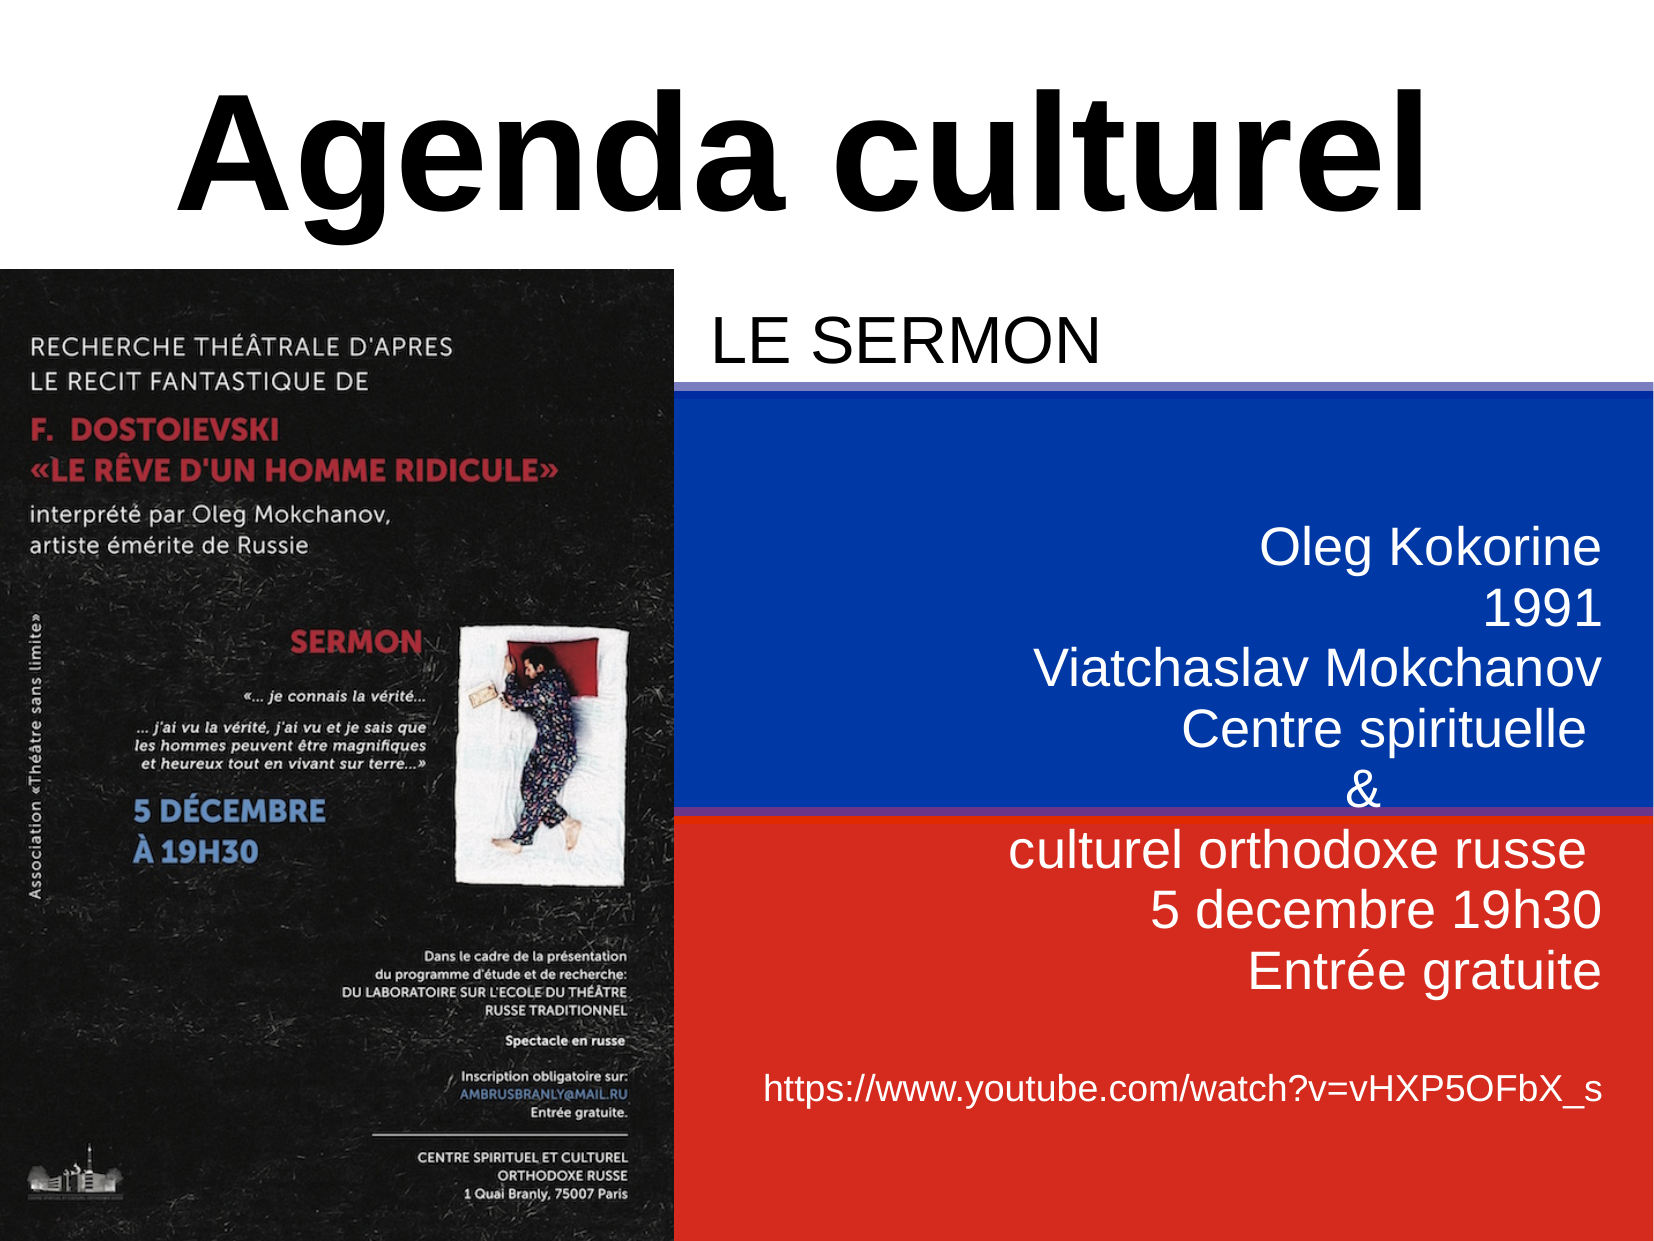

# Agenda culturel
LE SERMON
Oleg Kokorine
1991
Viatchaslav Mokchanov
Centre spirituelle
 &
culturel orthodoxe russe
5 decembre 19h30
Entrée gratuite
https://www.youtube.com/watch?v=vHXP5OFbX_s